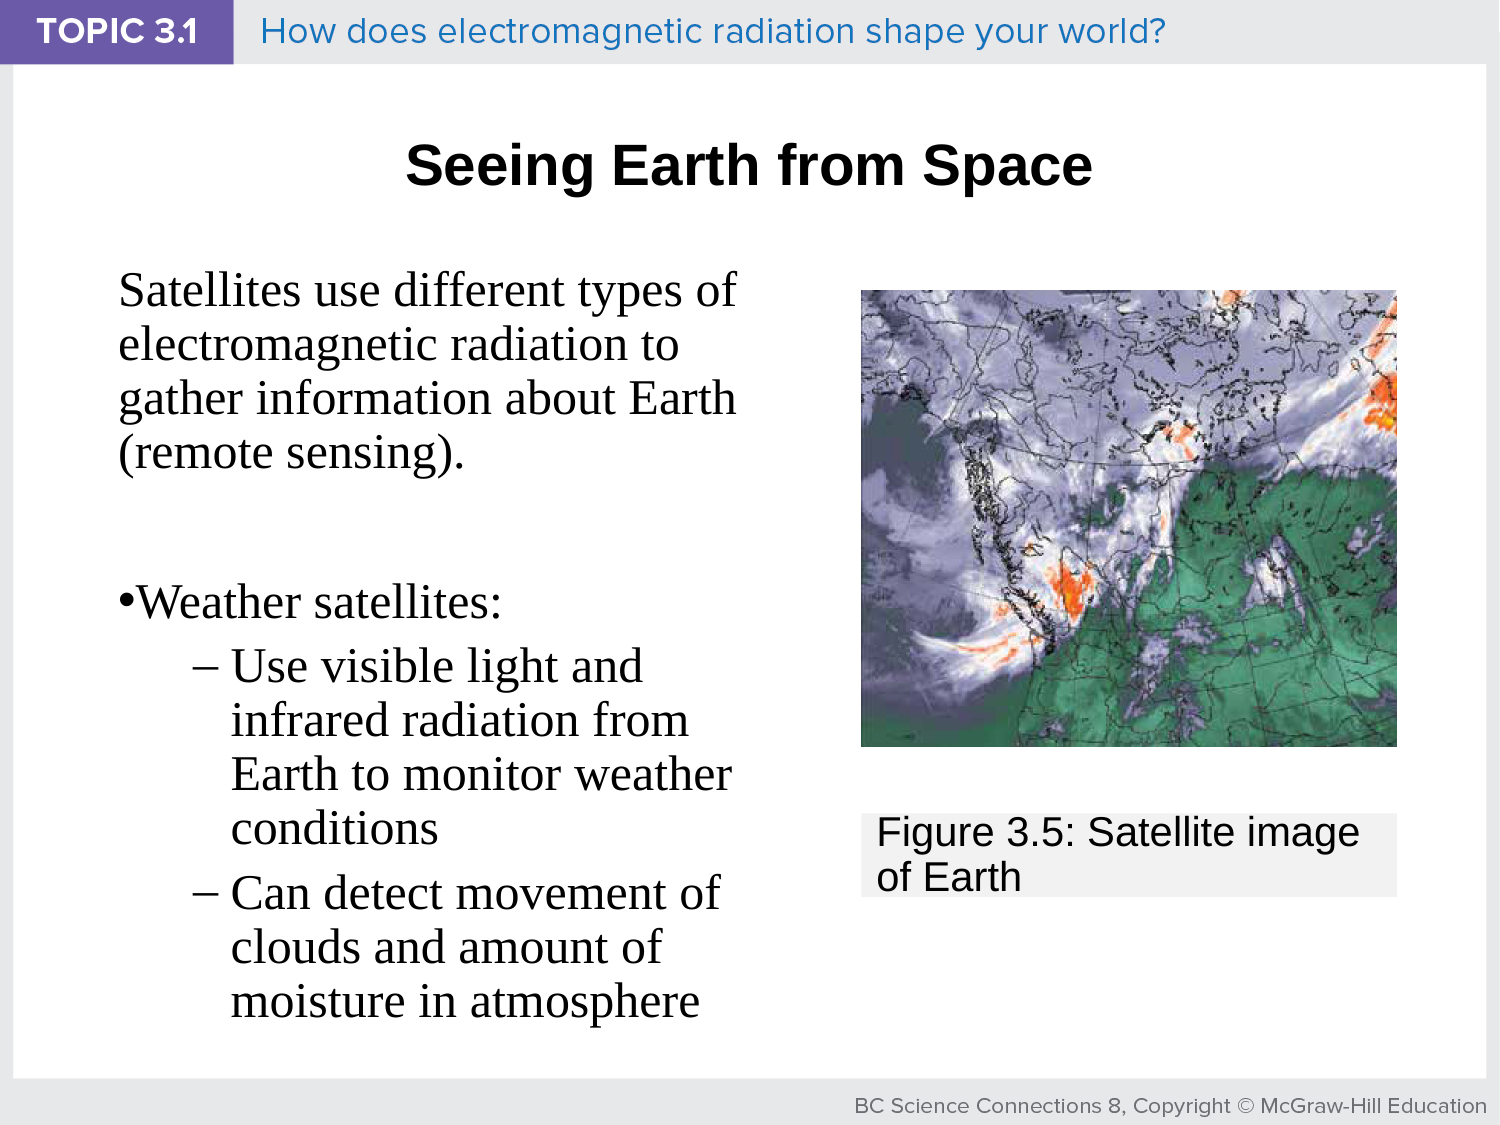

# Seeing Earth from Space
Satellites use different types of electromagnetic radiation to gather information about Earth (remote sensing).
Weather satellites:
Use visible light and infrared radiation from Earth to monitor weather conditions
Can detect movement of clouds and amount of moisture in atmosphere
Figure 3.5: Satellite image of Earth